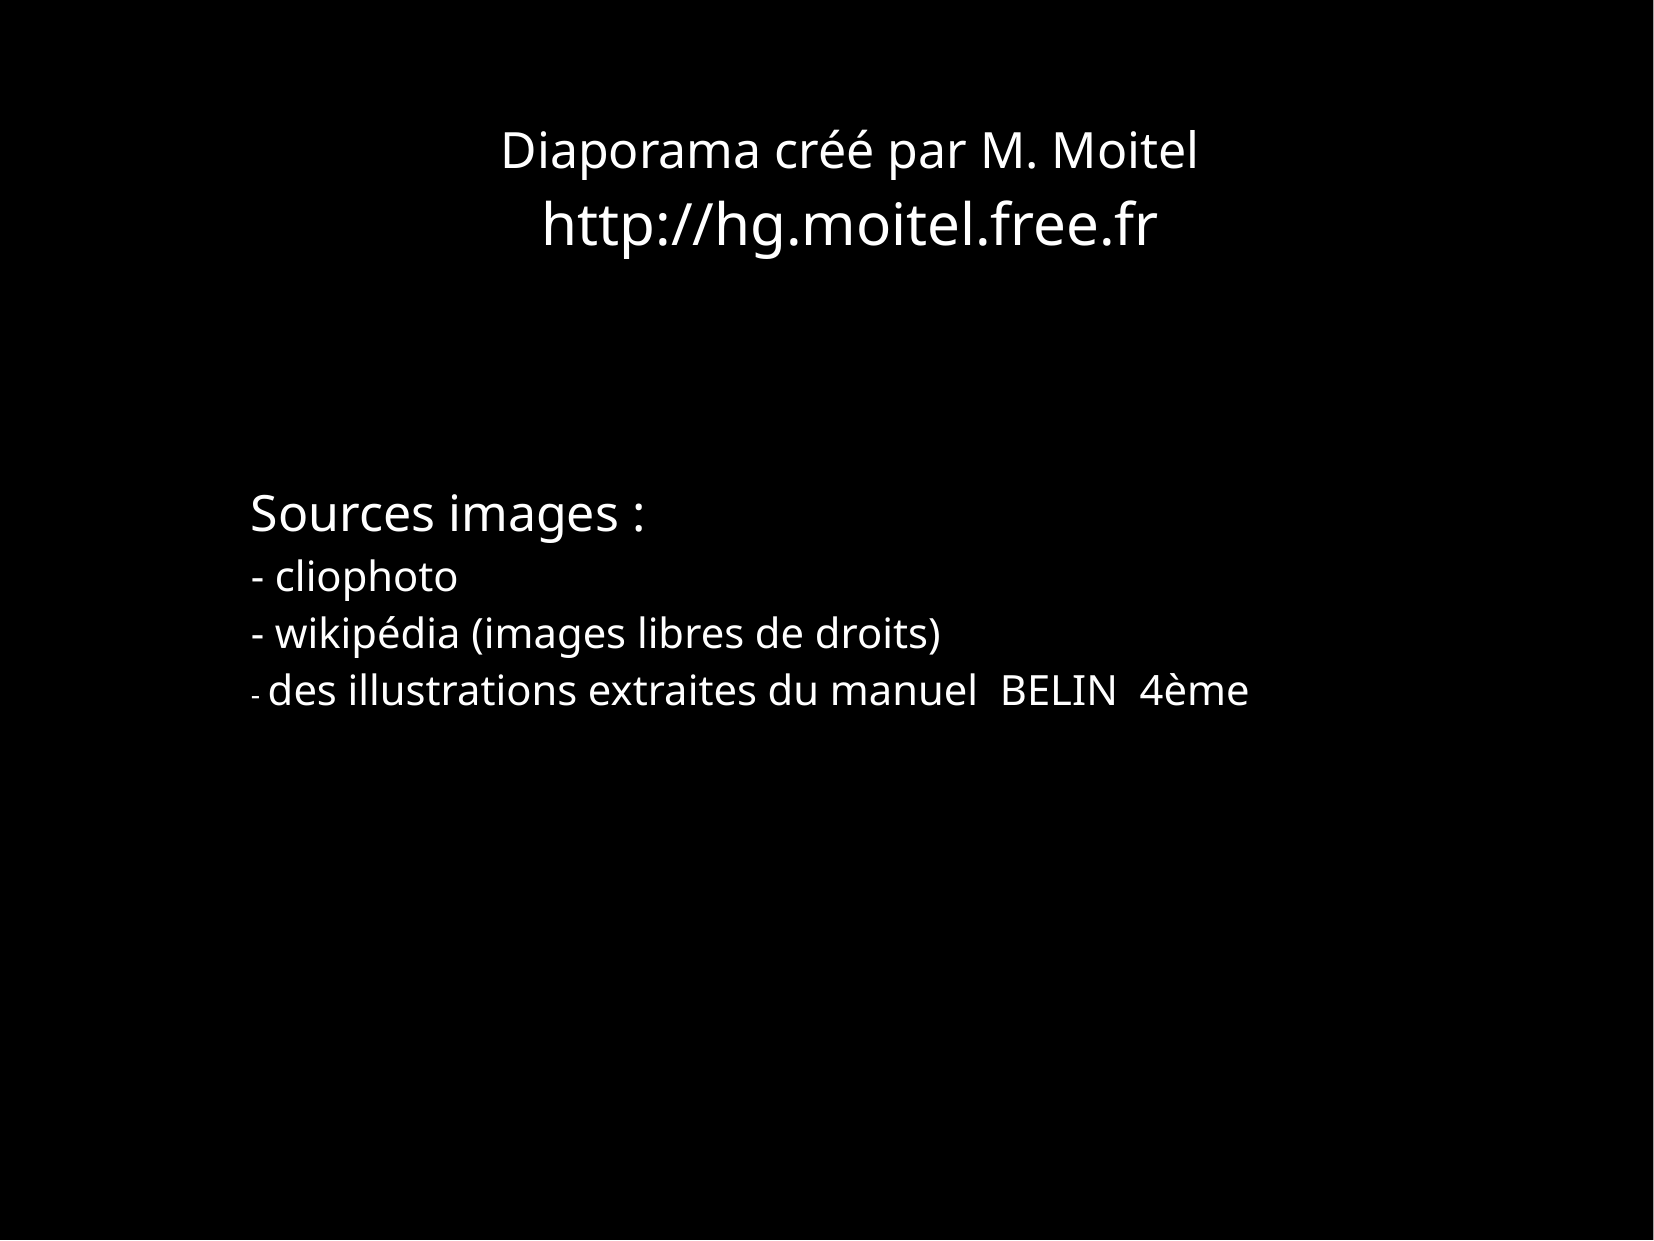

Diaporama créé par M. Moitel
http://hg.moitel.free.fr
Sources images :
- cliophoto
- wikipédia (images libres de droits)
- des illustrations extraites du manuel BELIN 4ème